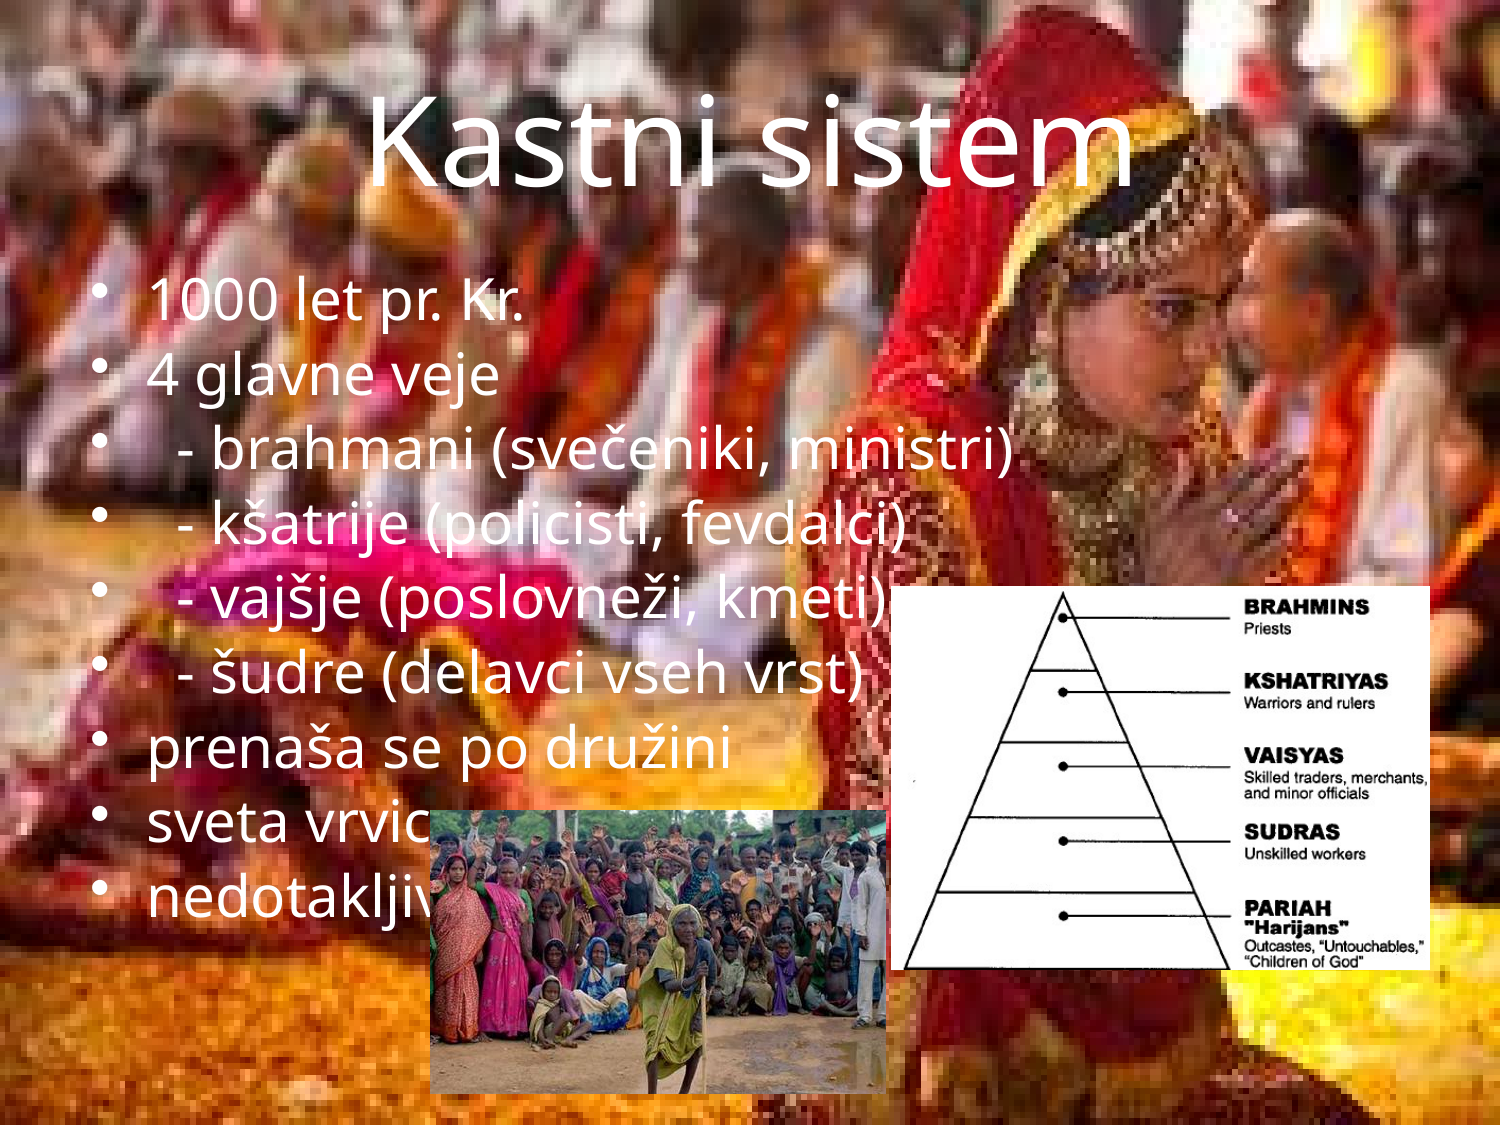

# Kastni sistem
1000 let pr. Kr.
4 glavne veje
 - brahmani (svečeniki, ministri)
 - kšatrije (policisti, fevdalci)
 - vajšje (poslovneži, kmeti)
 - šudre (delavci vseh vrst)
prenaša se po družini
sveta vrvica
nedotakljivi